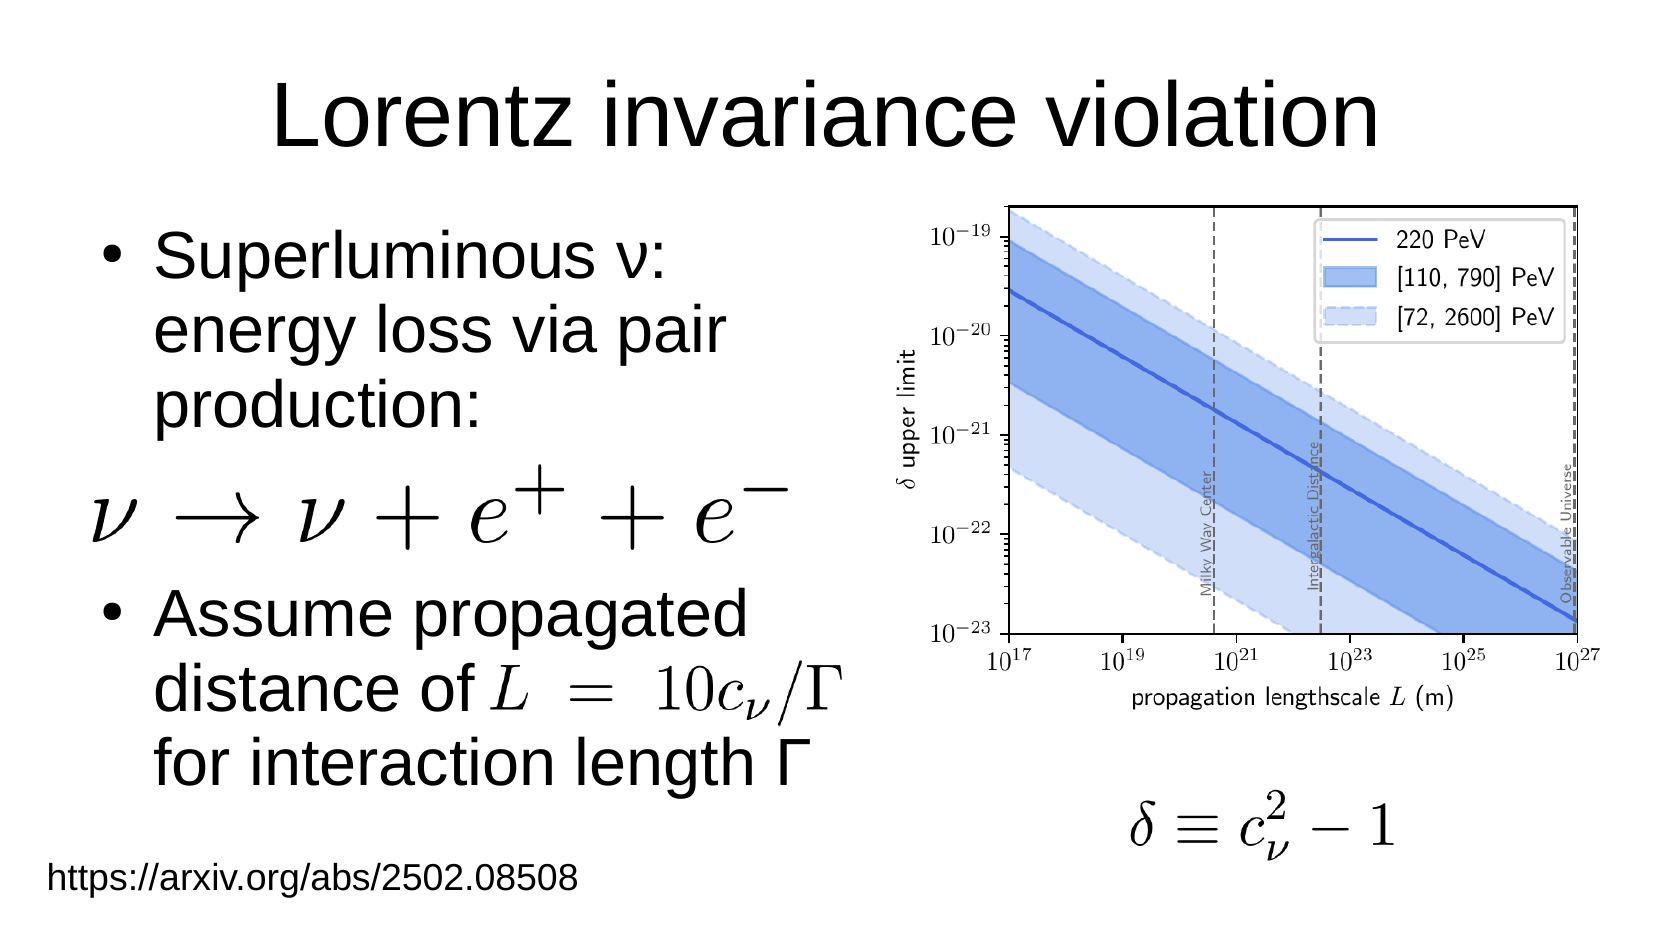

# Lorentz invariance violation
Superluminous ν: energy loss via pair production:
Assume propagated distance of for interaction length Γ
https://arxiv.org/abs/2502.08508